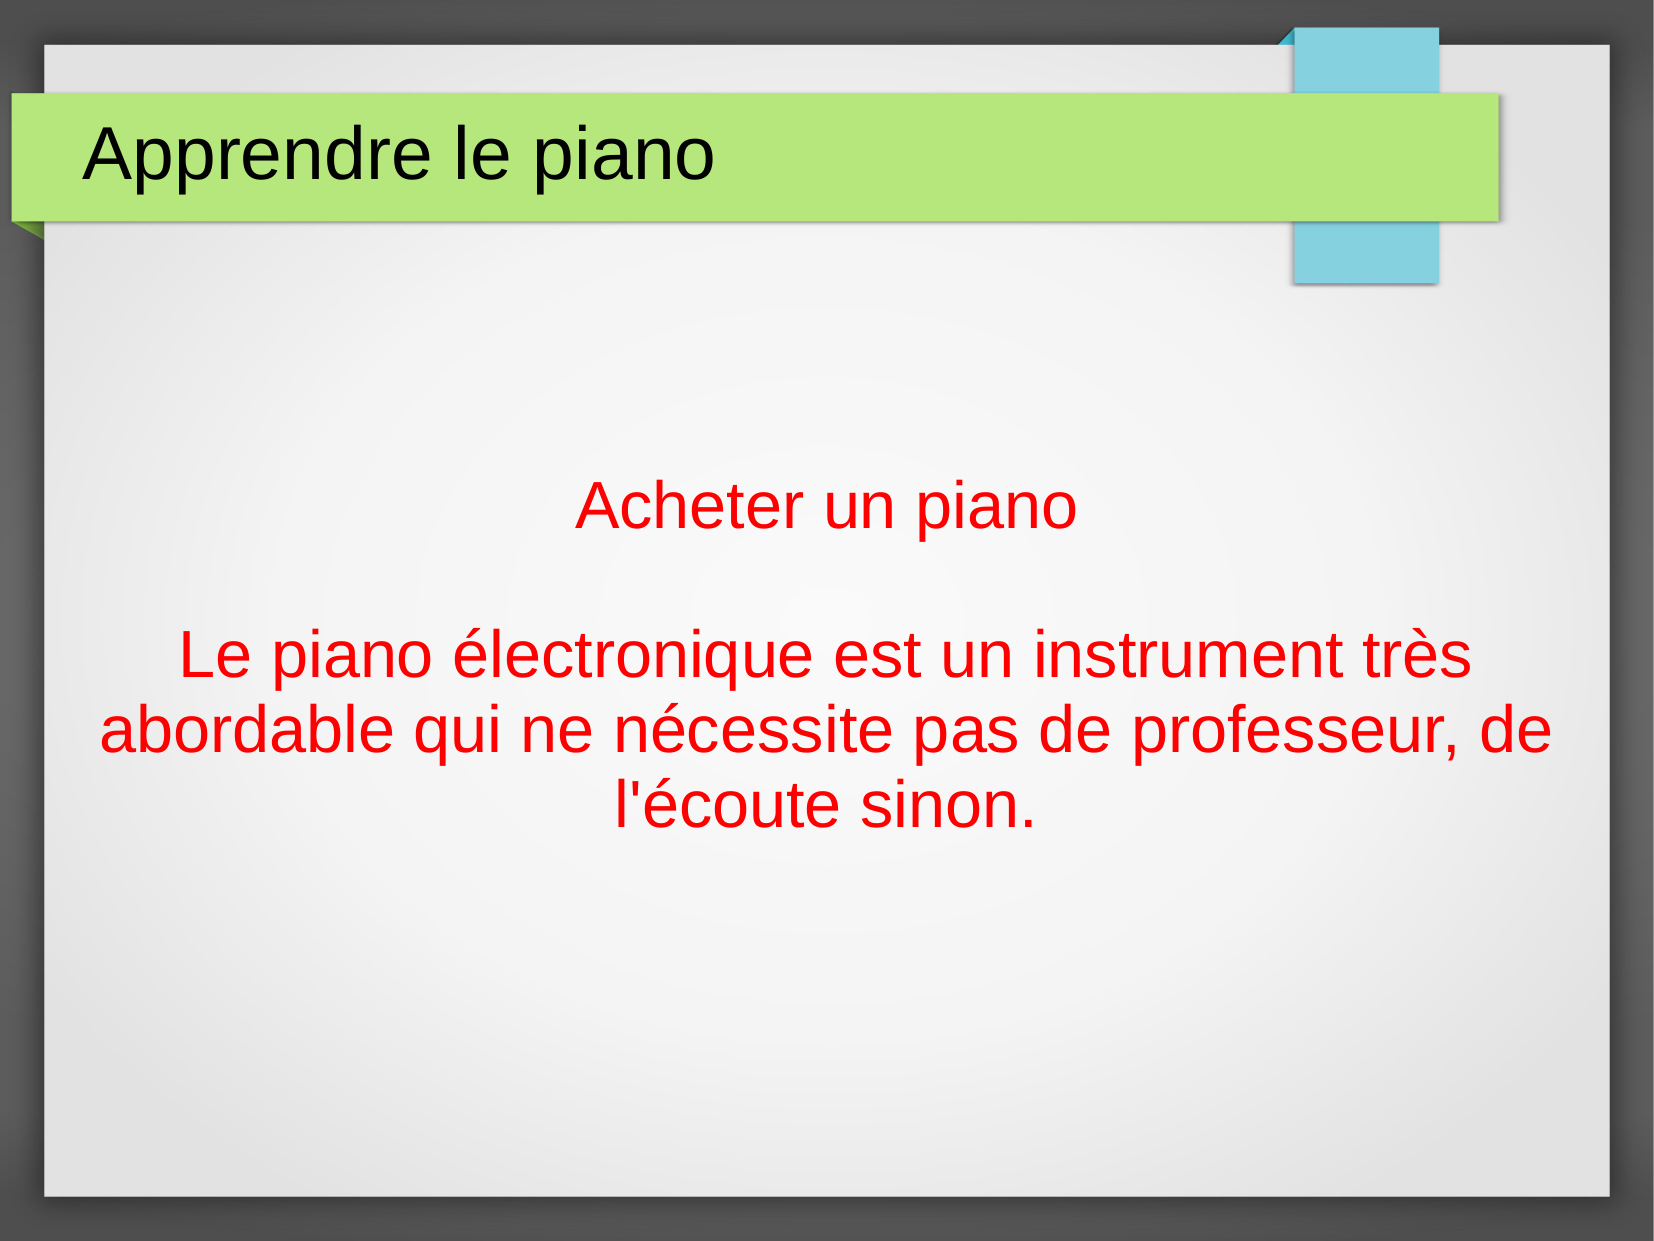

# Apprendre le piano
Acheter un piano
Le piano électronique est un instrument très abordable qui ne nécessite pas de professeur, de l'écoute sinon.